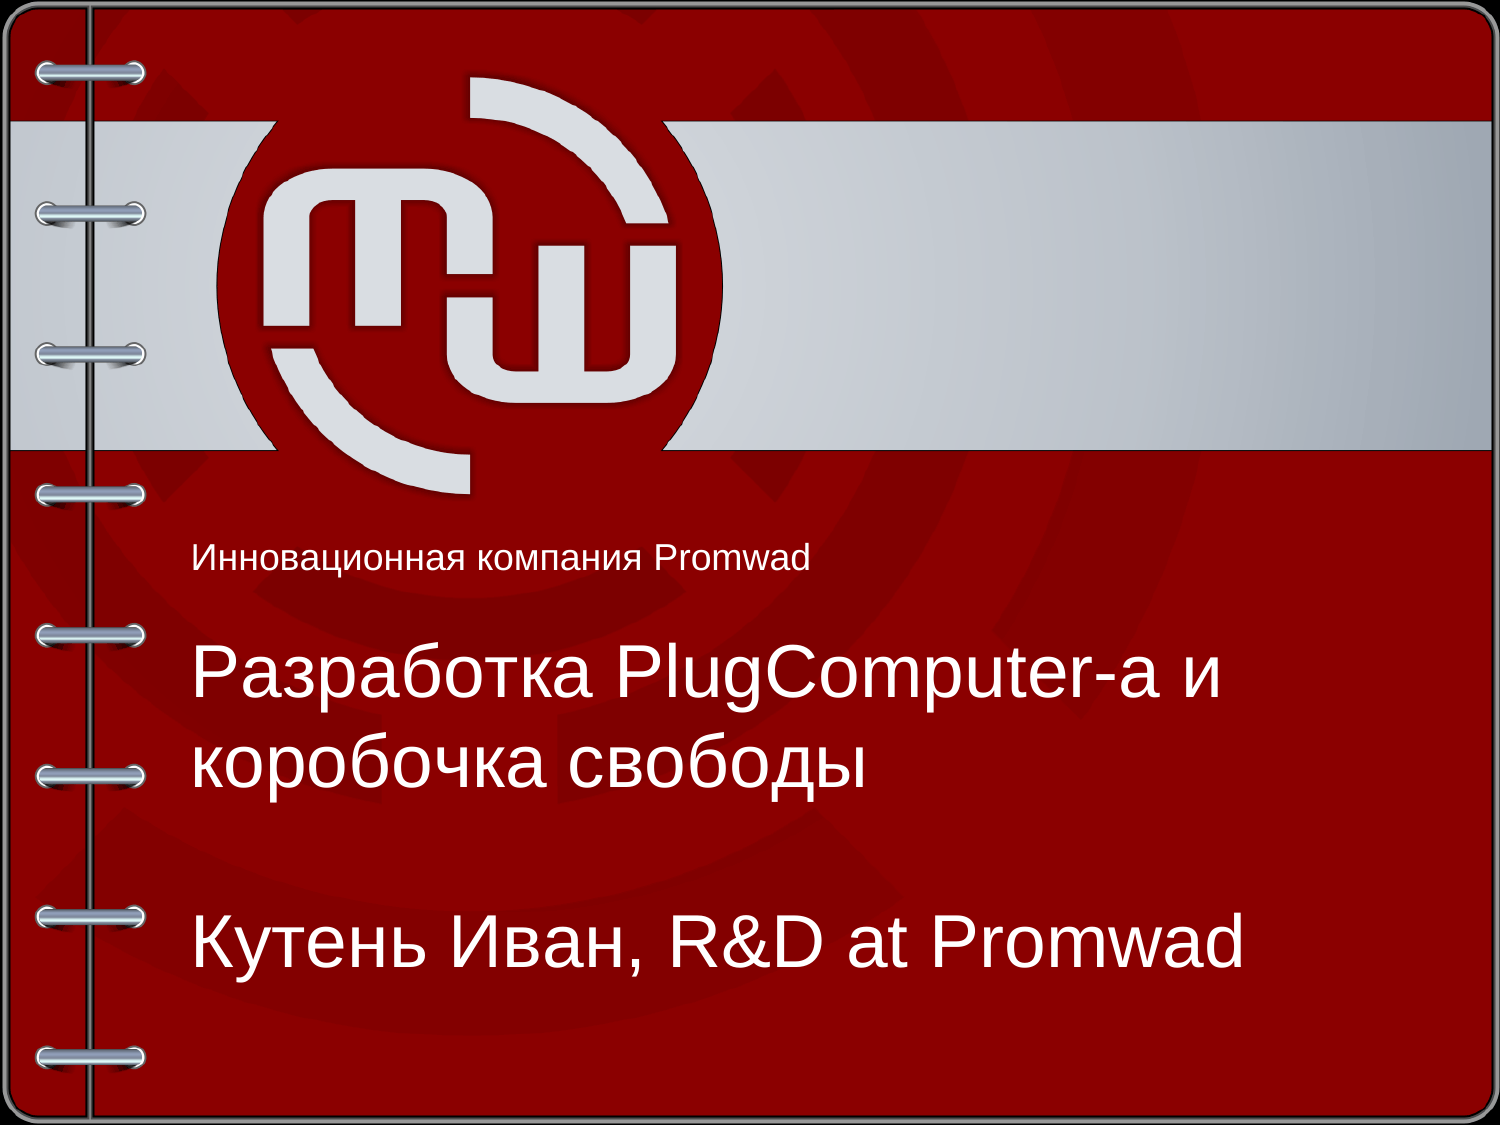

Инновационная компания Promwad
Разработка PlugComputer-а и коробочка свободы
Кутень Иван, R&D at Promwad